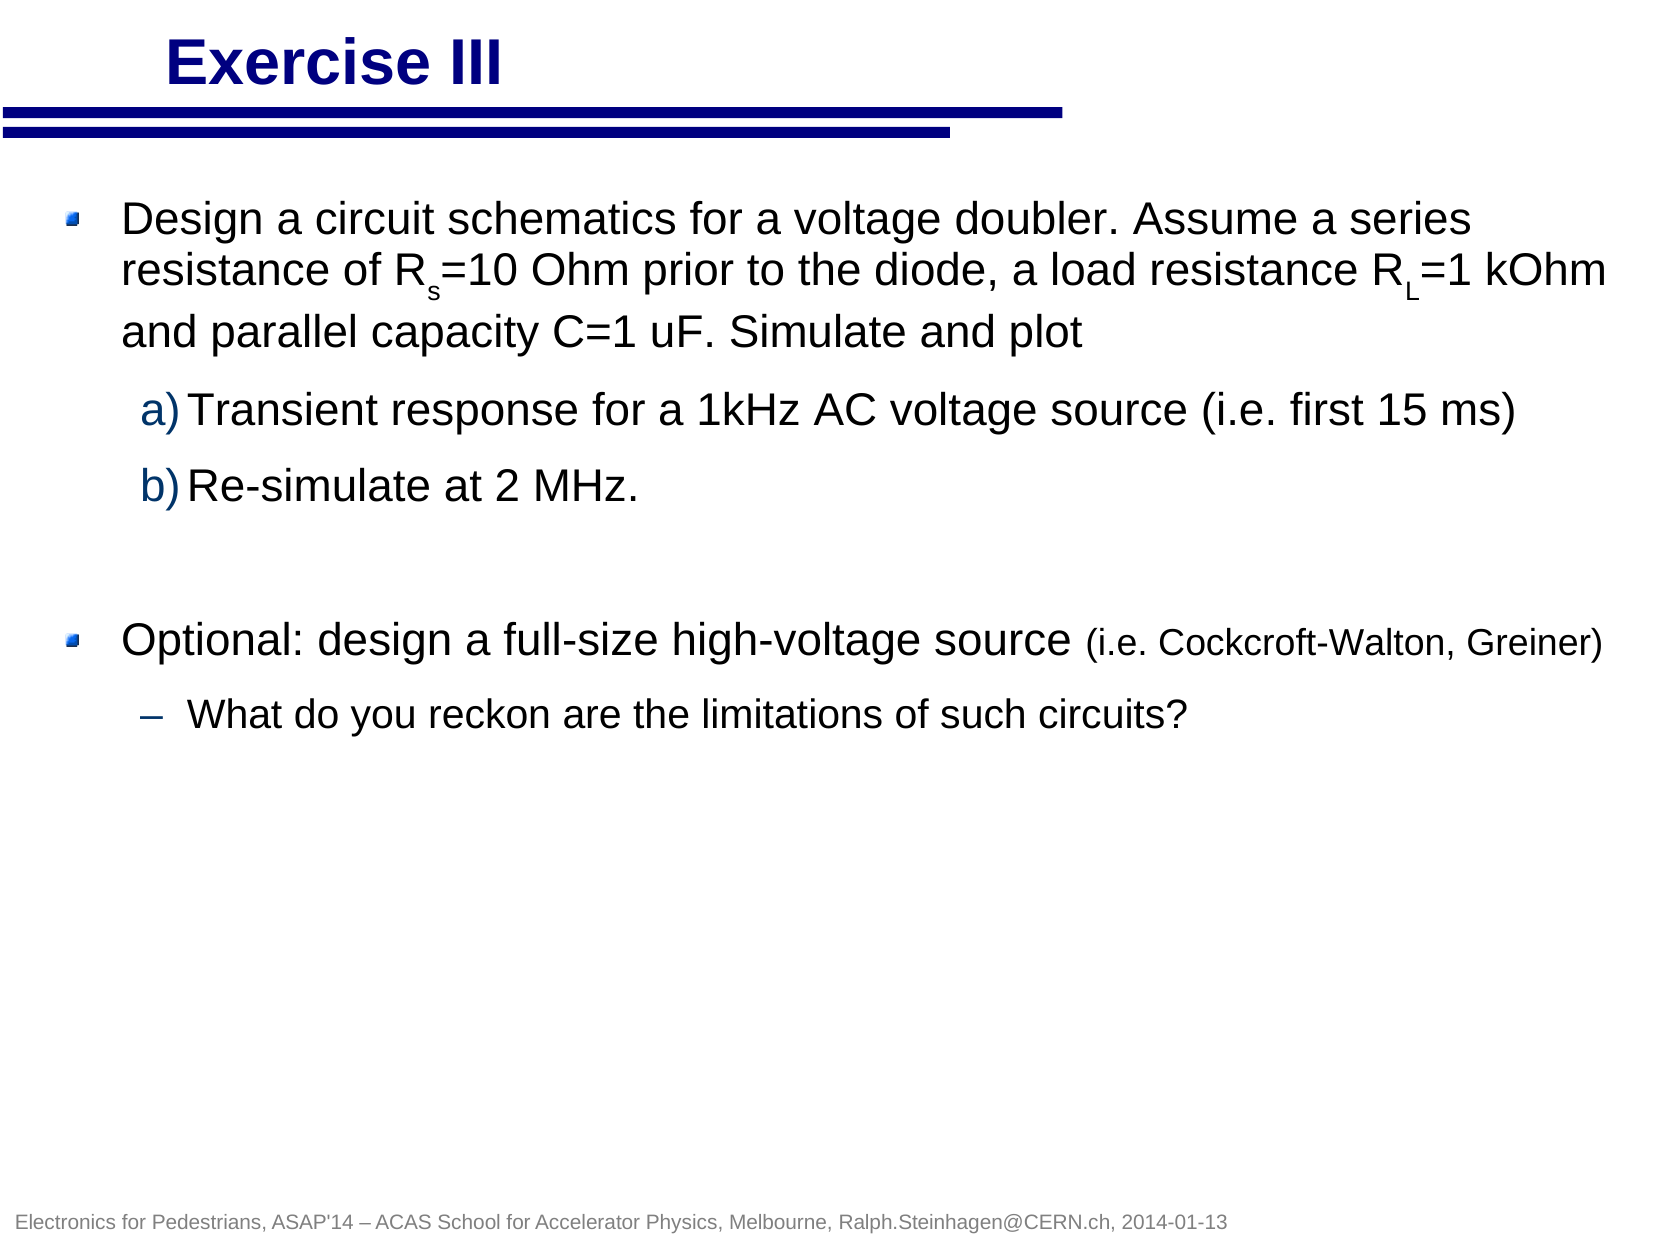

# Exercise III
Design a circuit schematics for a voltage doubler. Assume a series resistance of Rs=10 Ohm prior to the diode, a load resistance RL=1 kOhm and parallel capacity C=1 uF. Simulate and plot
Transient response for a 1kHz AC voltage source (i.e. first 15 ms)
Re-simulate at 2 MHz.
Optional: design a full-size high-voltage source (i.e. Cockcroft-Walton, Greiner)
What do you reckon are the limitations of such circuits?